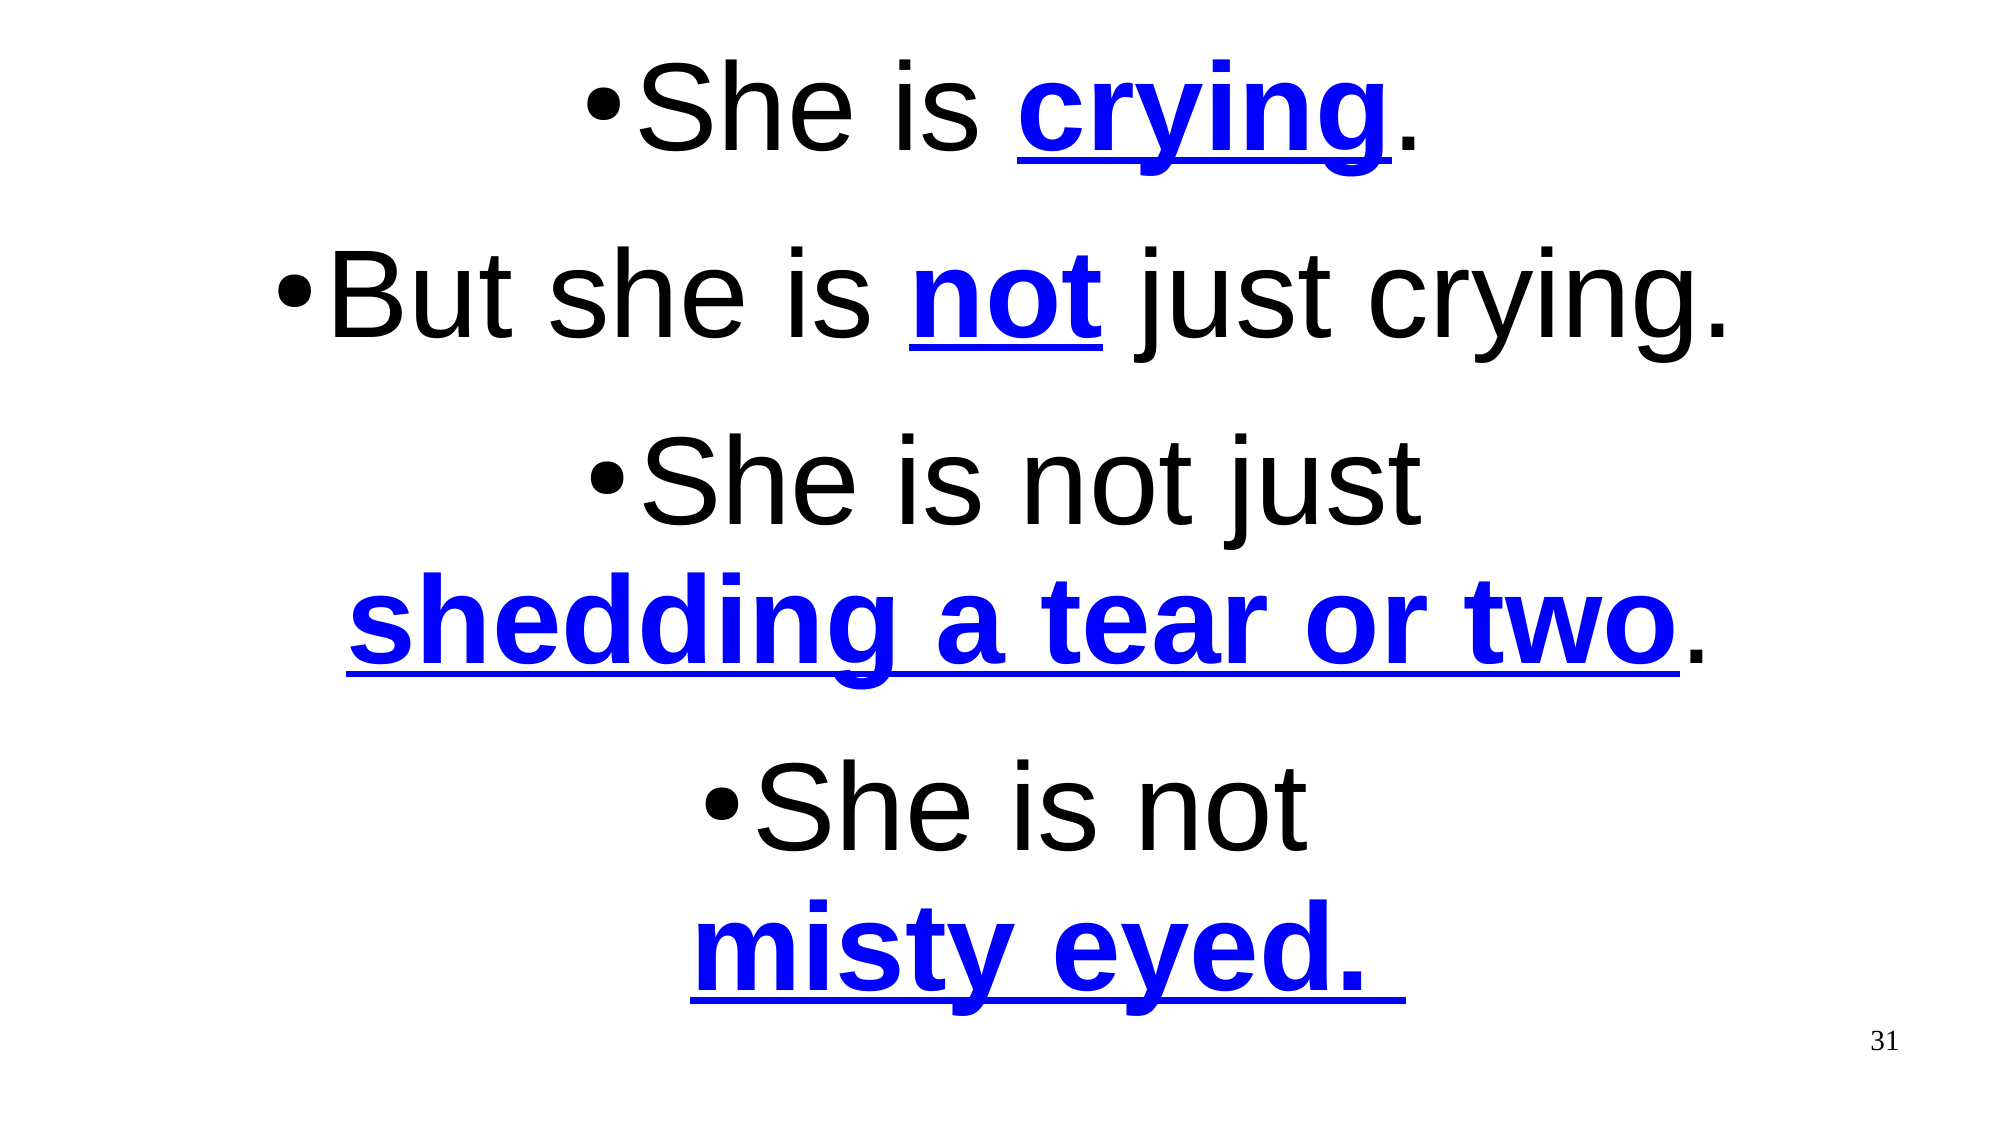

# She is crying.
But she is not just crying.
She is not just
shedding a tear or two.
She is not
misty eyed.
31